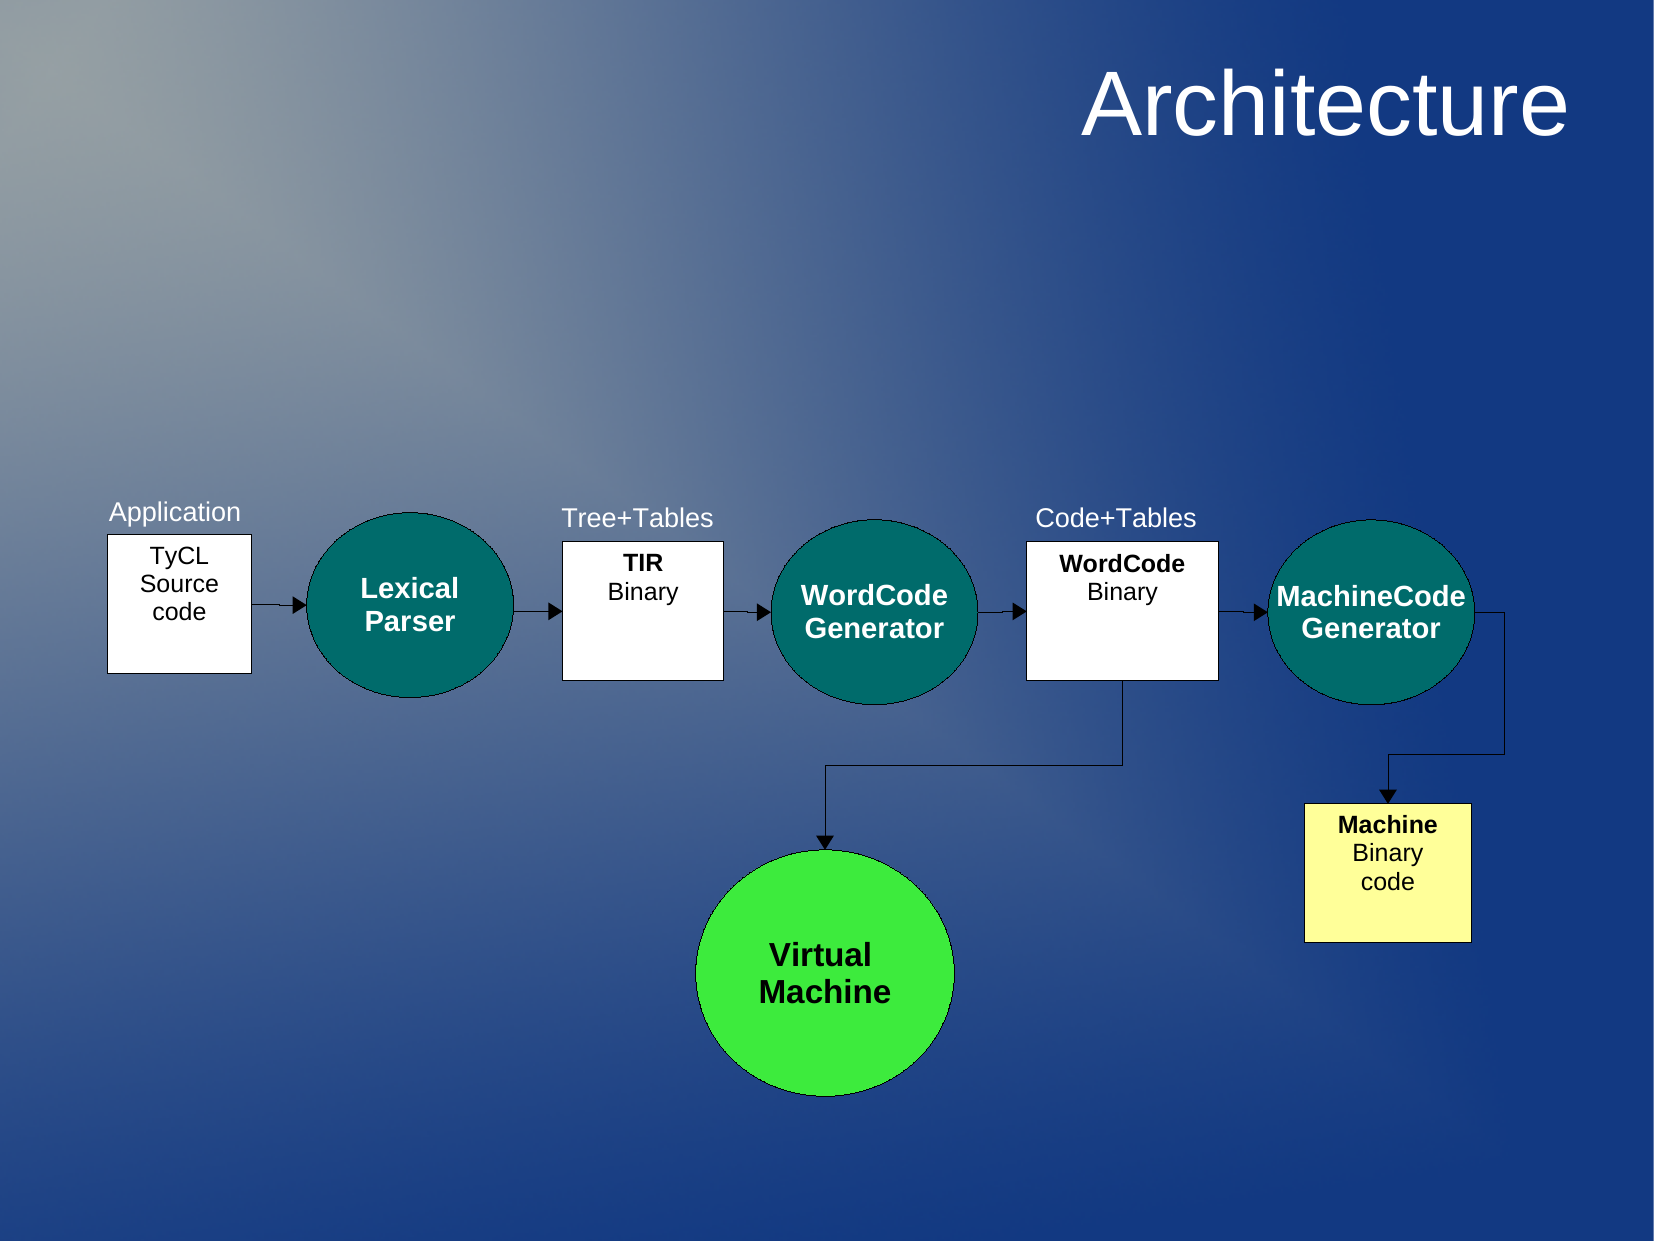

# Architecture
Application
Tree+Tables
Code+Tables
Lexical
Parser
WordCode
Generator
MachineCode
Generator
TyCL
Source
code
TIR
Binary
WordCode
Binary
Machine
Binary
code
Virtual
Machine